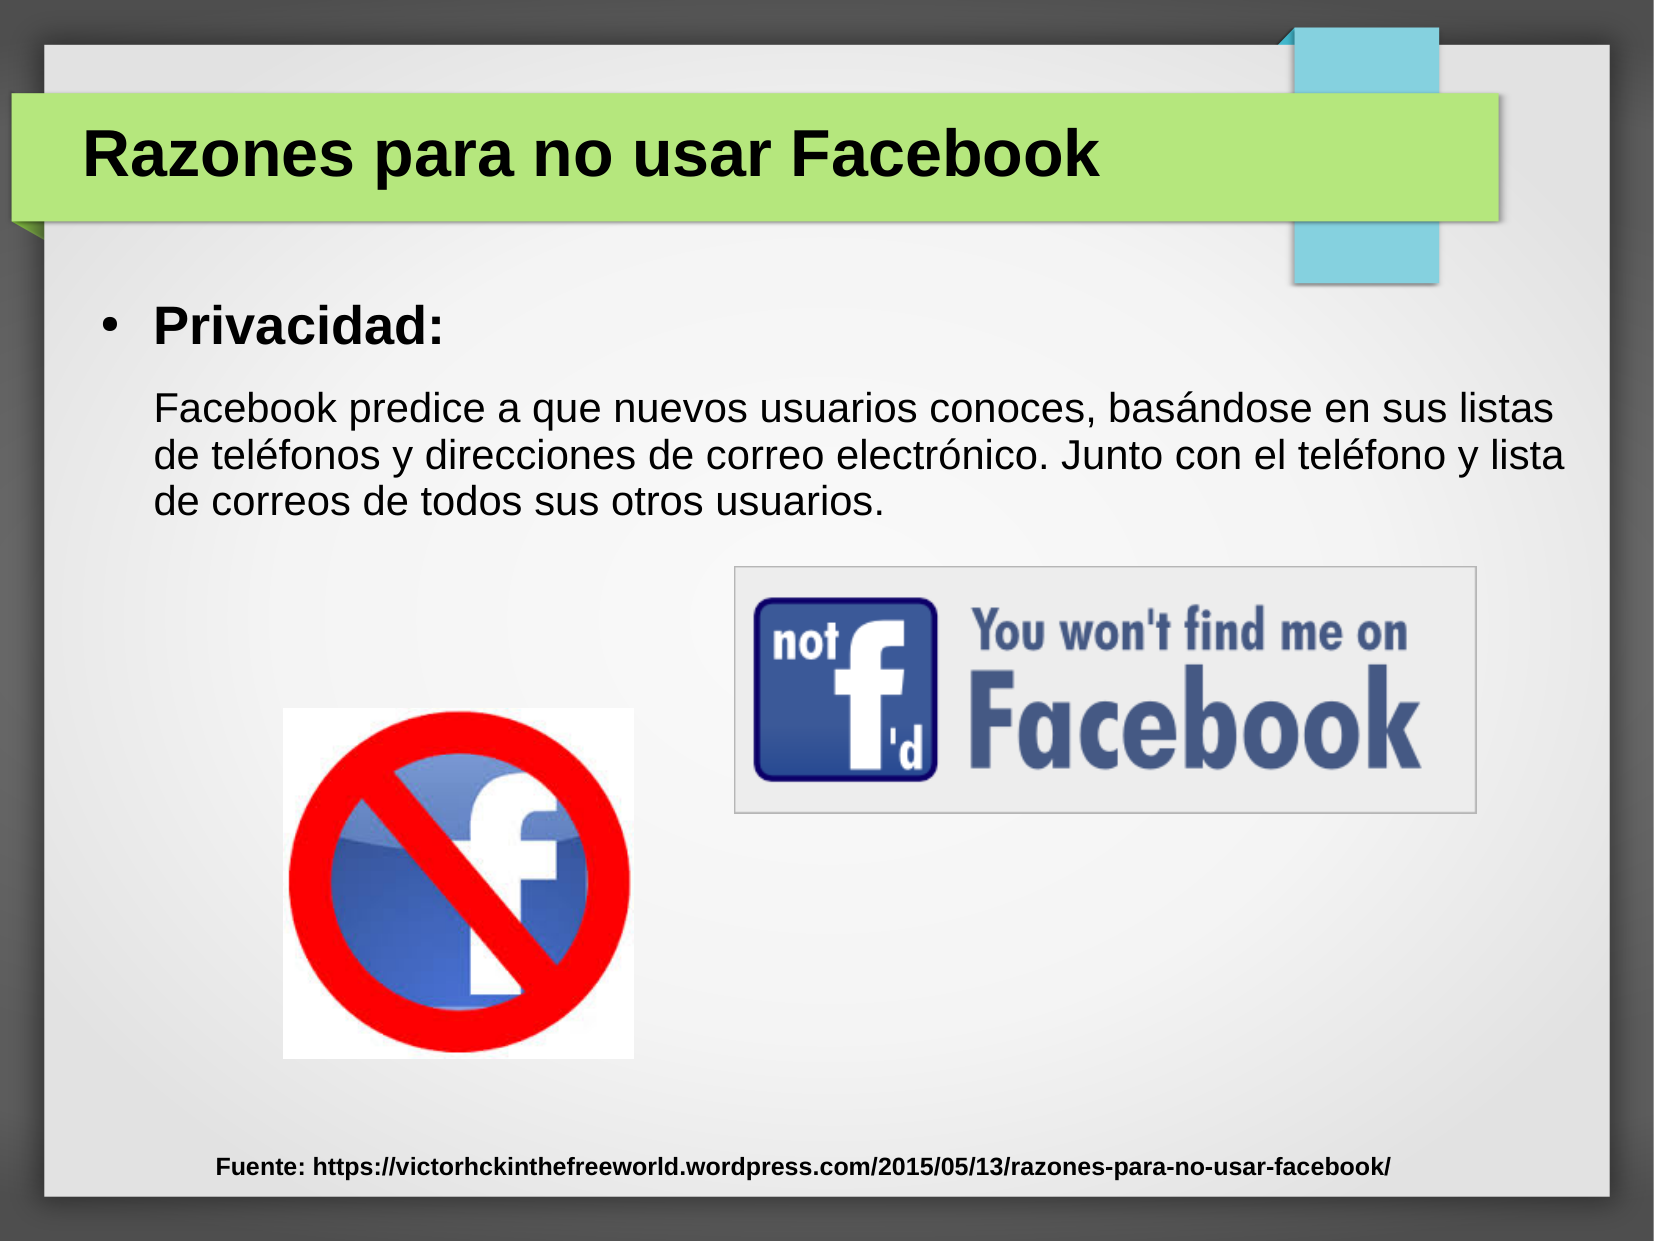

# Razones para no usar Facebook
Privacidad:
Facebook predice a que nuevos usuarios conoces, basándose en sus listas de teléfonos y direcciones de correo electrónico. Junto con el teléfono y lista de correos de todos sus otros usuarios.
Fuente: https://victorhckinthefreeworld.wordpress.com/2015/05/13/razones-para-no-usar-facebook/